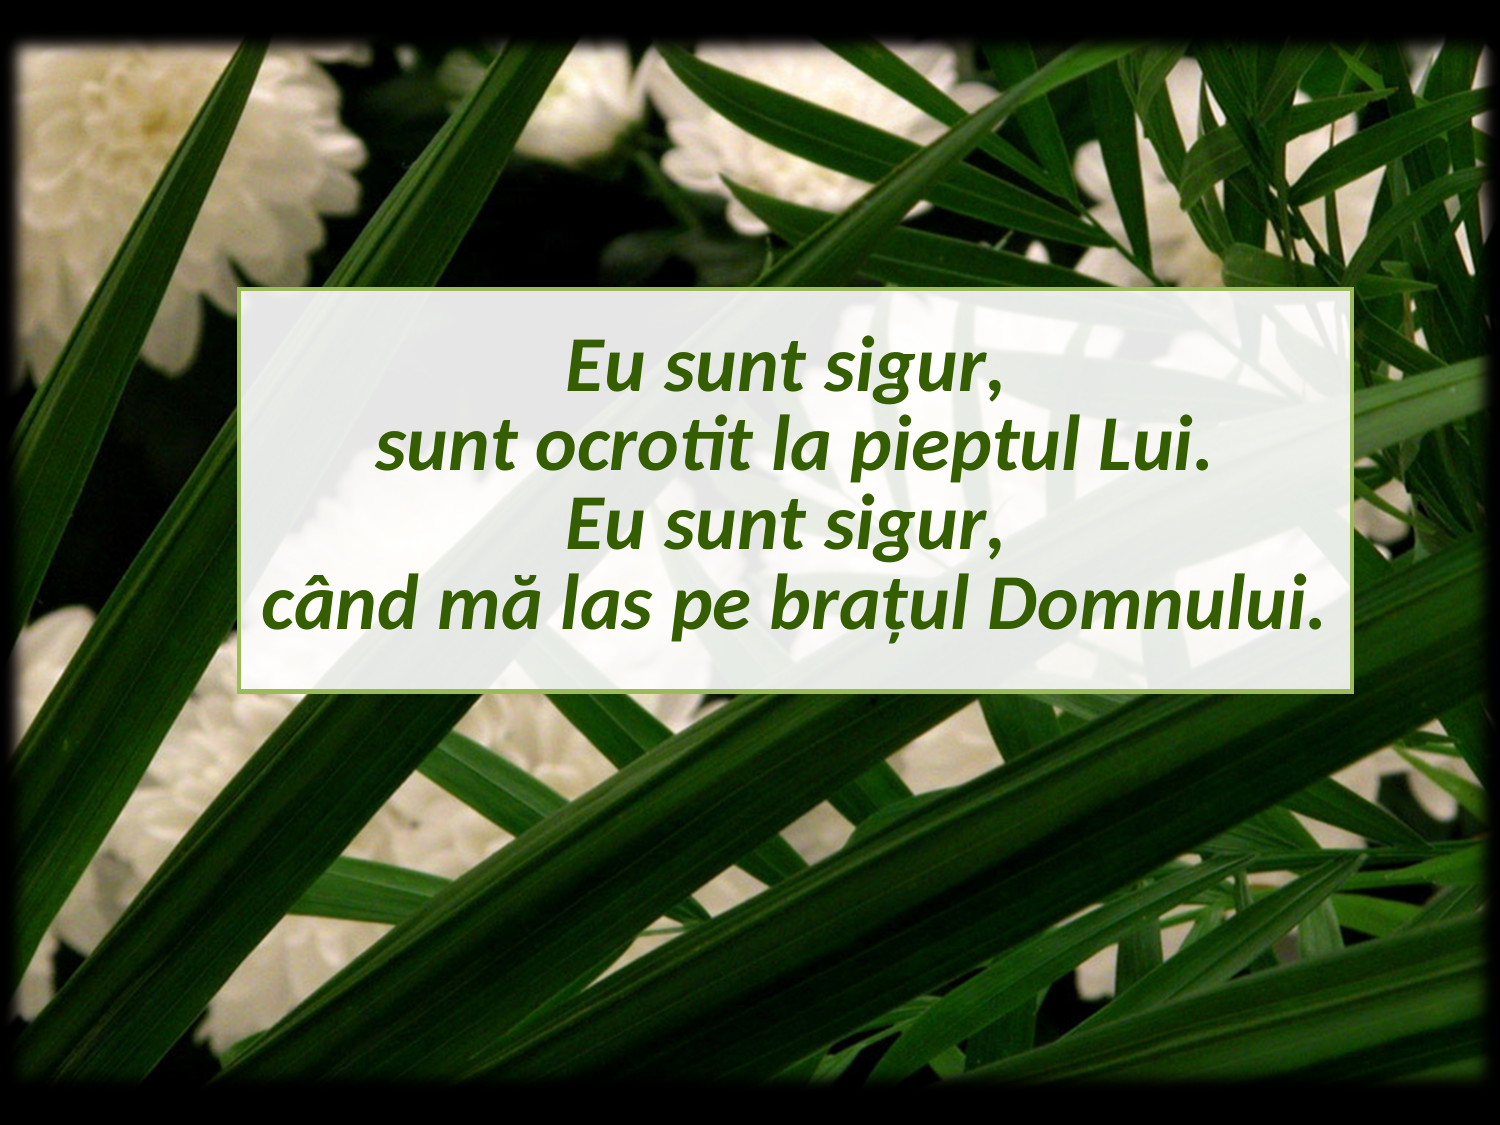

# Eu sunt sigur, sunt ocrotit la pieptul Lui. Eu sunt sigur, când mă las pe brațul Domnului.